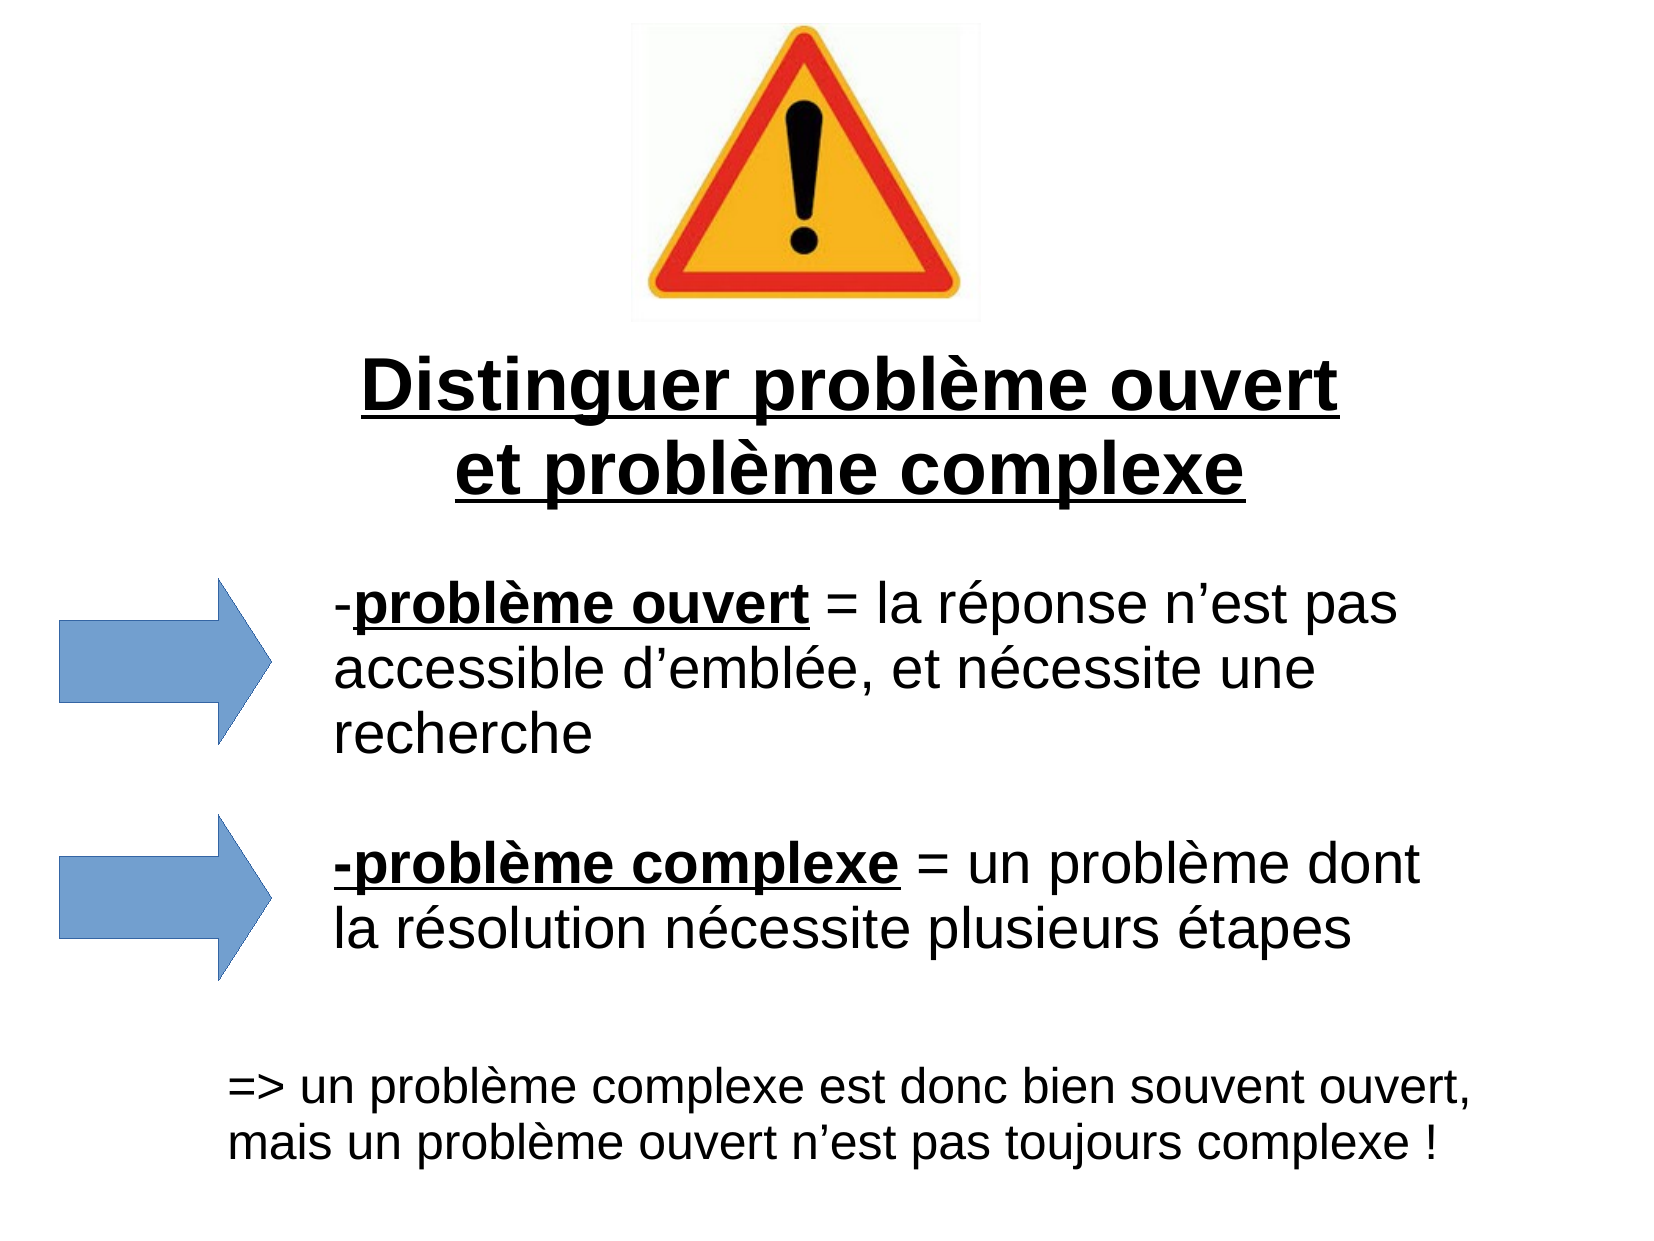

Distinguer problème ouvert
et problème complexe
-problème ouvert = la réponse n’est pas accessible d’emblée, et nécessite une recherche
-problème complexe = un problème dont la résolution nécessite plusieurs étapes
=> un problème complexe est donc bien souvent ouvert, mais un problème ouvert n’est pas toujours complexe !